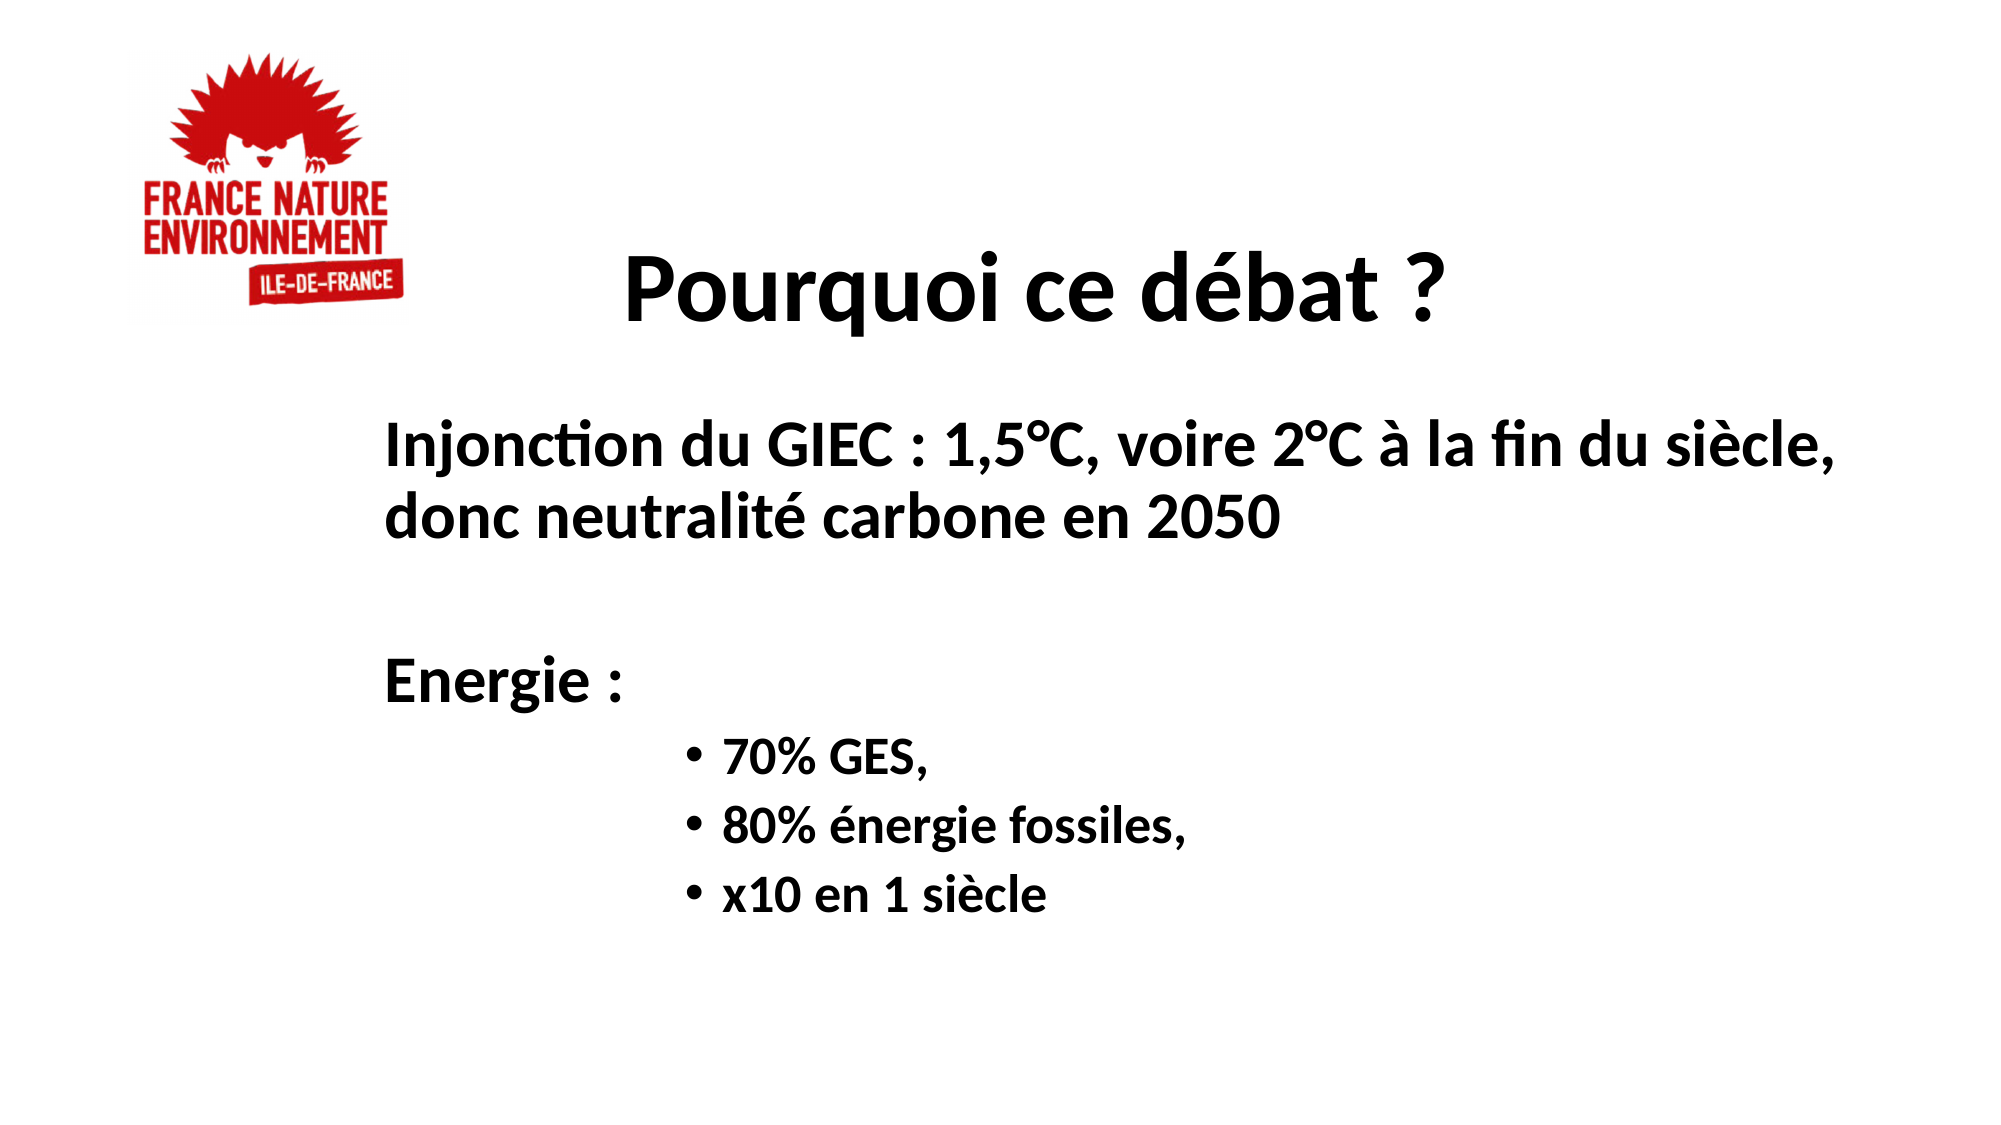

Pourquoi ce débat ?
Injonction du GIEC : 1,5°C, voire 2°C à la fin du siècle, donc neutralité carbone en 2050
Energie :
70% GES,
80% énergie fossiles,
x10 en 1 siècle